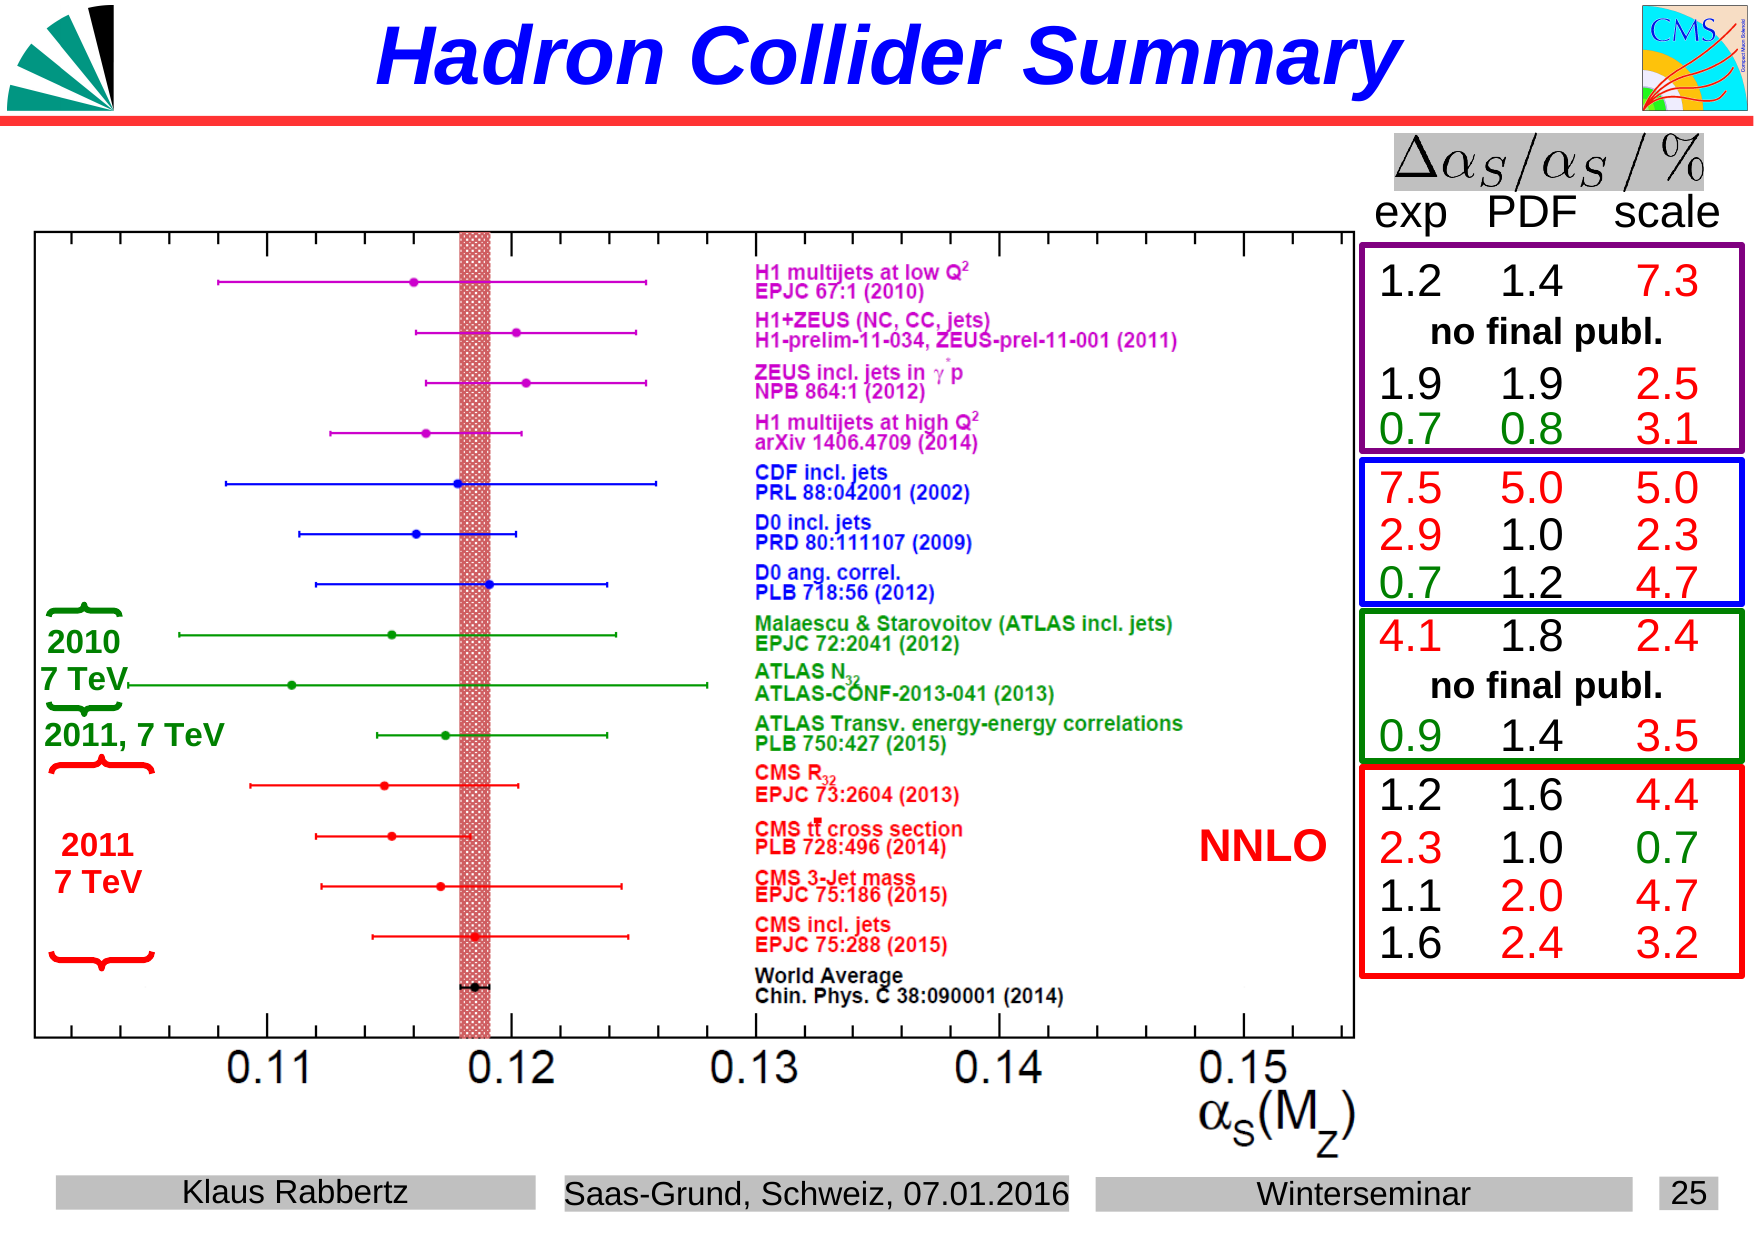

# Hadron Collider Summary
exp
PDF
scale
1.2
1.4
7.3
no final publ.
1.9
1.9
2.5
0.7
0.8
3.1
7.5
5.0
5.0
2.9
1.0
2.3
0.7
1.2
4.7
4.1
1.8
2.4
2010
7 TeV
no final publ.
0.9
1.4
3.5
2011, 7 TeV
1.2
1.6
4.4
NNLO
2.3
1.0
0.7
2011
7 TeV
1.1
2.0
4.7
1.6
2.4
3.2